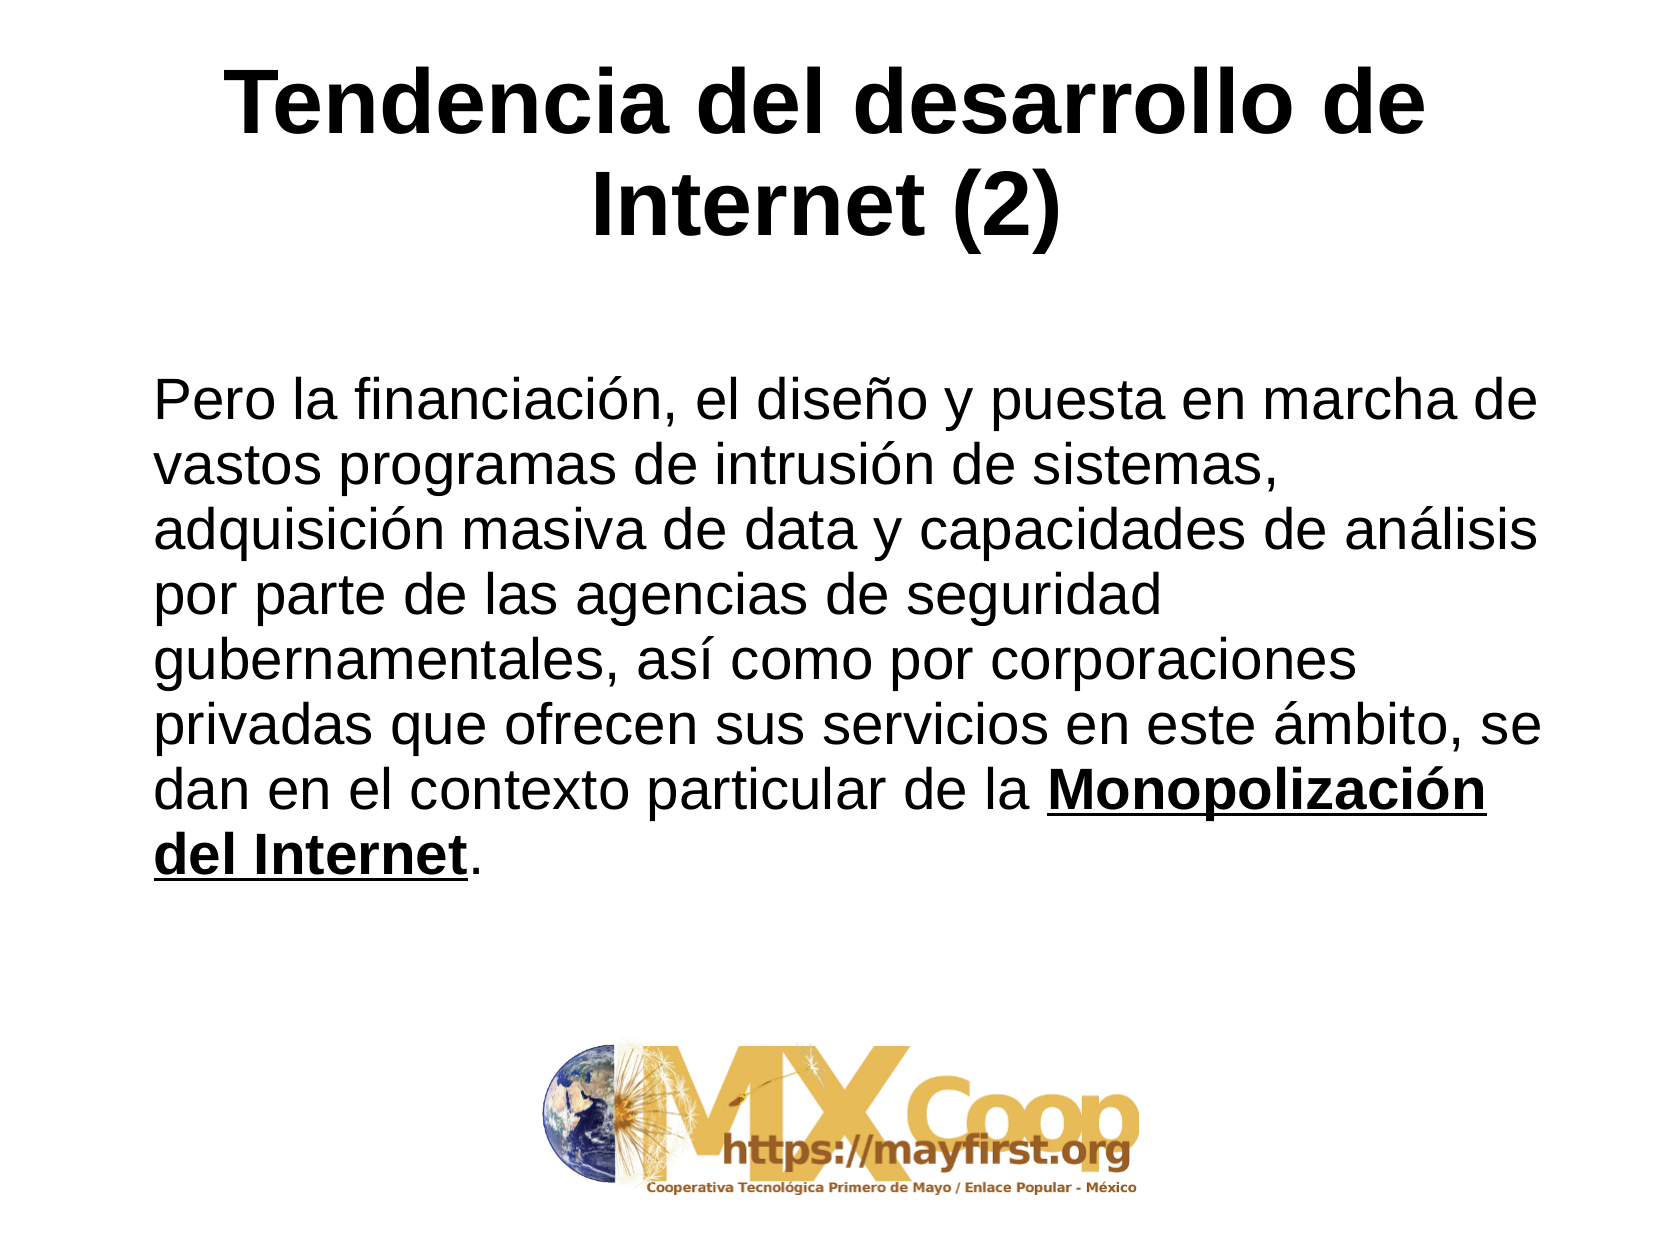

# Tendencia del desarrollo de Internet (2)
Pero la financiación, el diseño y puesta en marcha de vastos programas de intrusión de sistemas, adquisición masiva de data y capacidades de análisis por parte de las agencias de seguridad gubernamentales, así como por corporaciones privadas que ofrecen sus servicios en este ámbito, se dan en el contexto particular de la Monopolización del Internet.